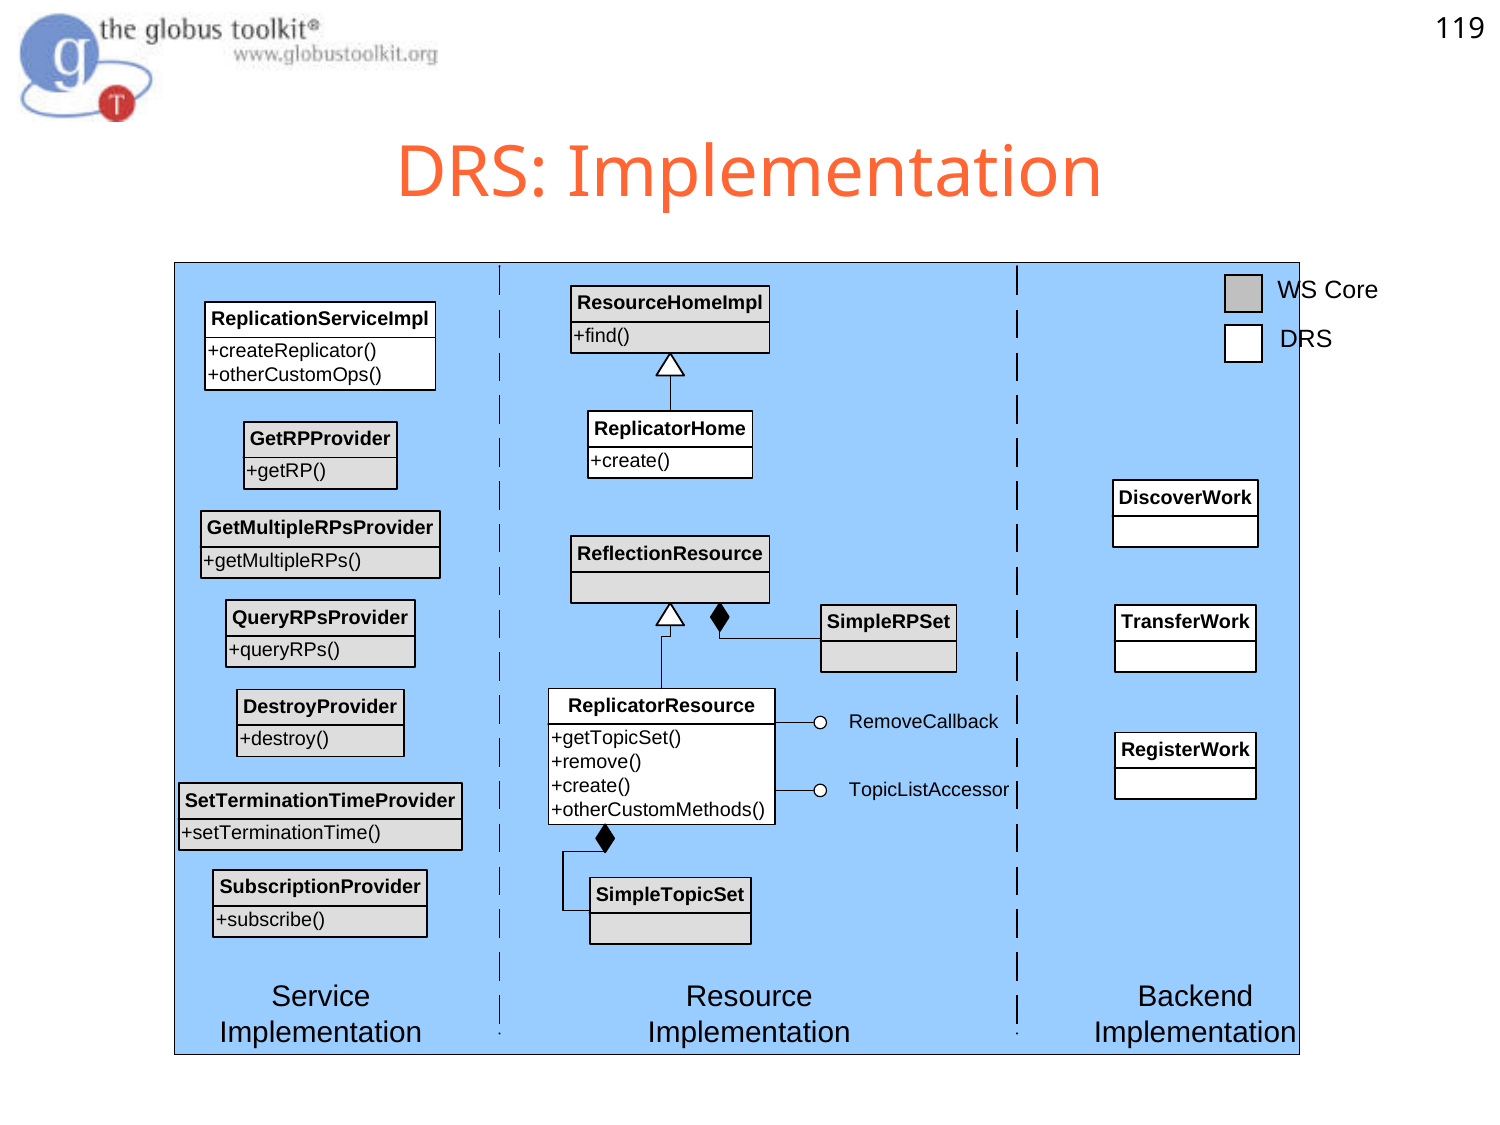

119
# DRS: Implementation
WS Core
DRS